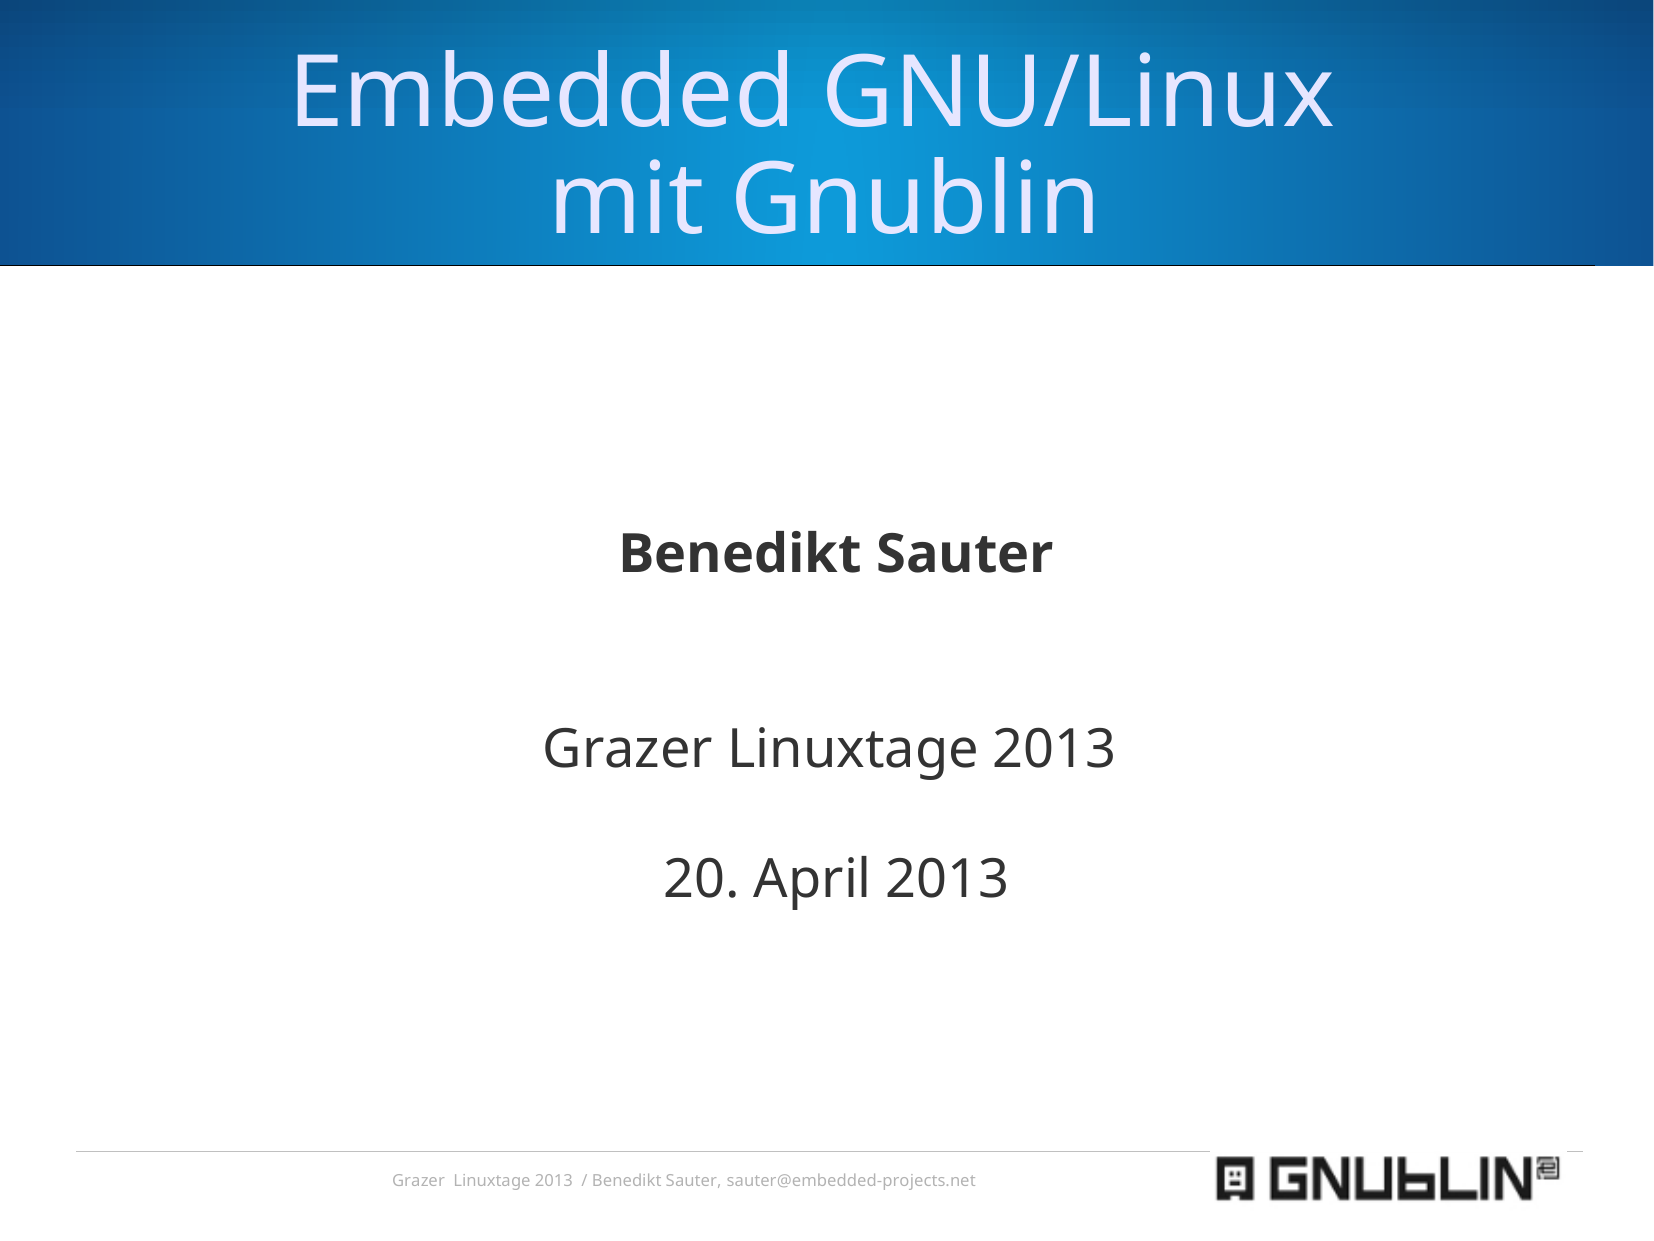

# Embedded GNU/Linux mit Gnublin
Benedikt Sauter
Grazer Linuxtage 2013
20. April 2013